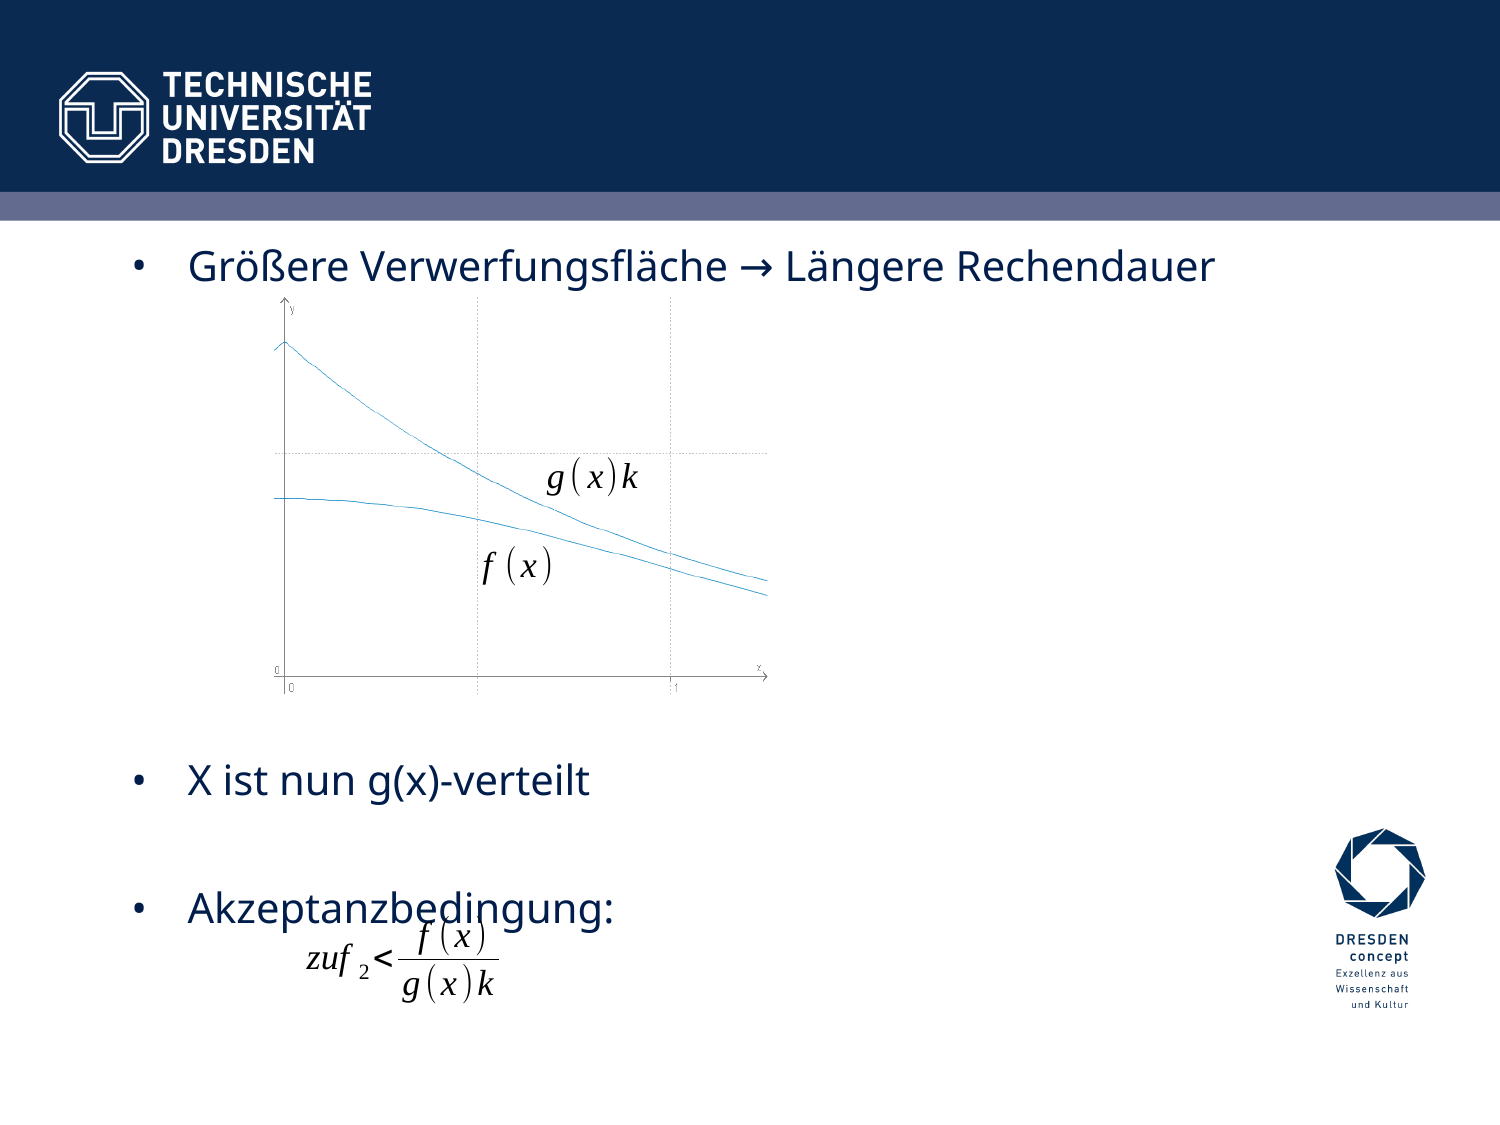

# Größere Verwerfungsfläche → Längere Rechendauer
X ist nun g(x)-verteilt
Akzeptanzbedingung: